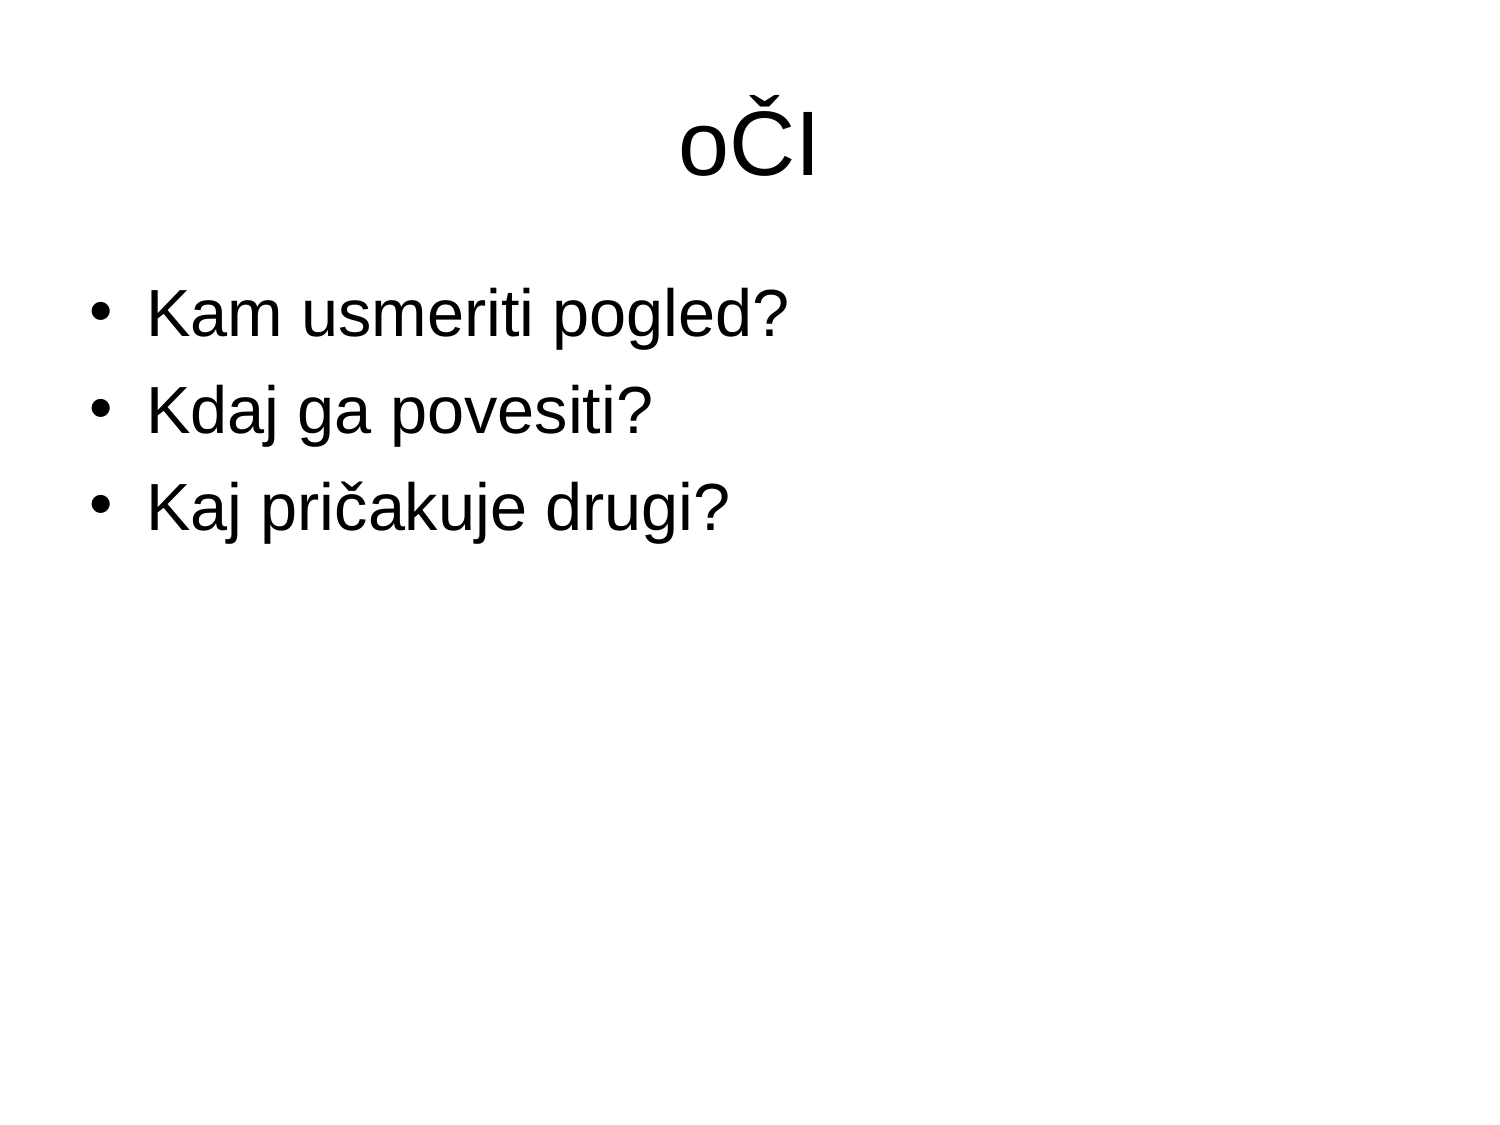

# oČI
Kam usmeriti pogled?
Kdaj ga povesiti?
Kaj pričakuje drugi?